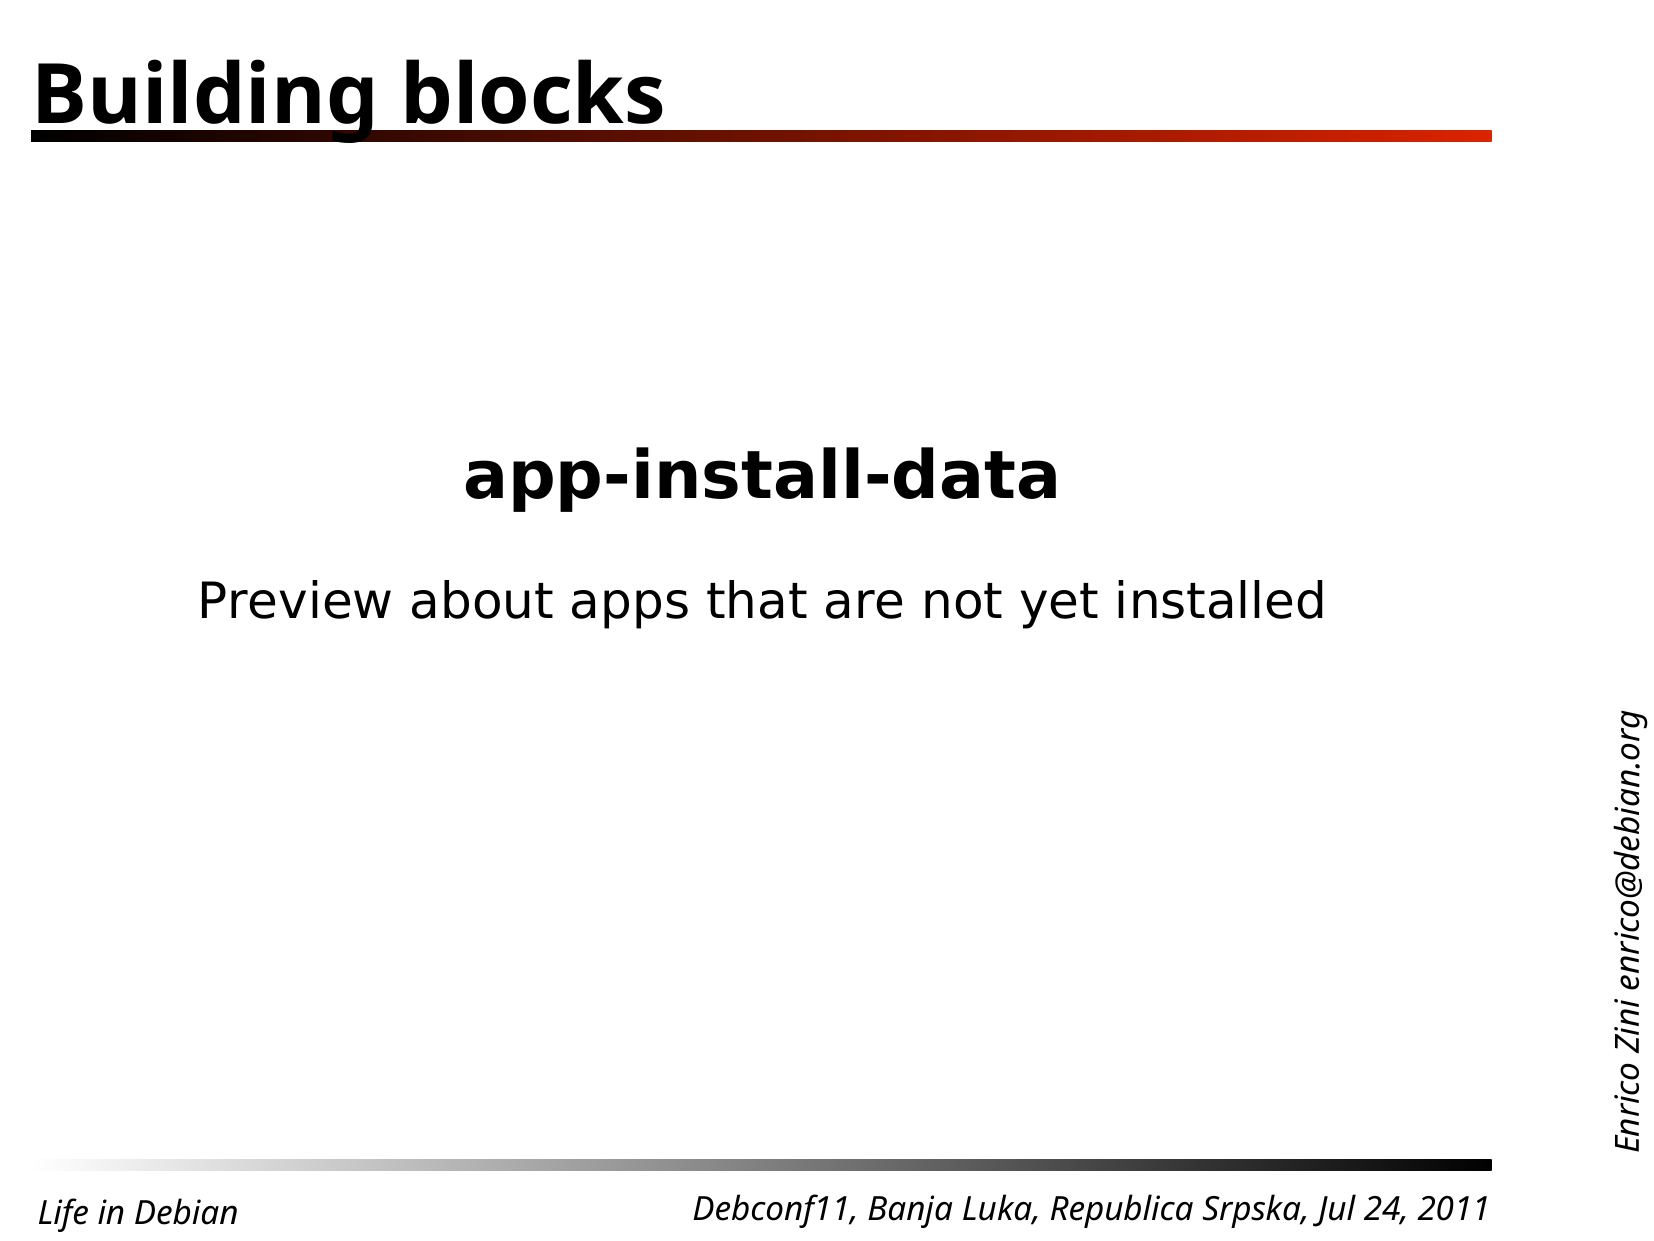

Building blocks
app-install-data
Preview about apps that are not yet installed